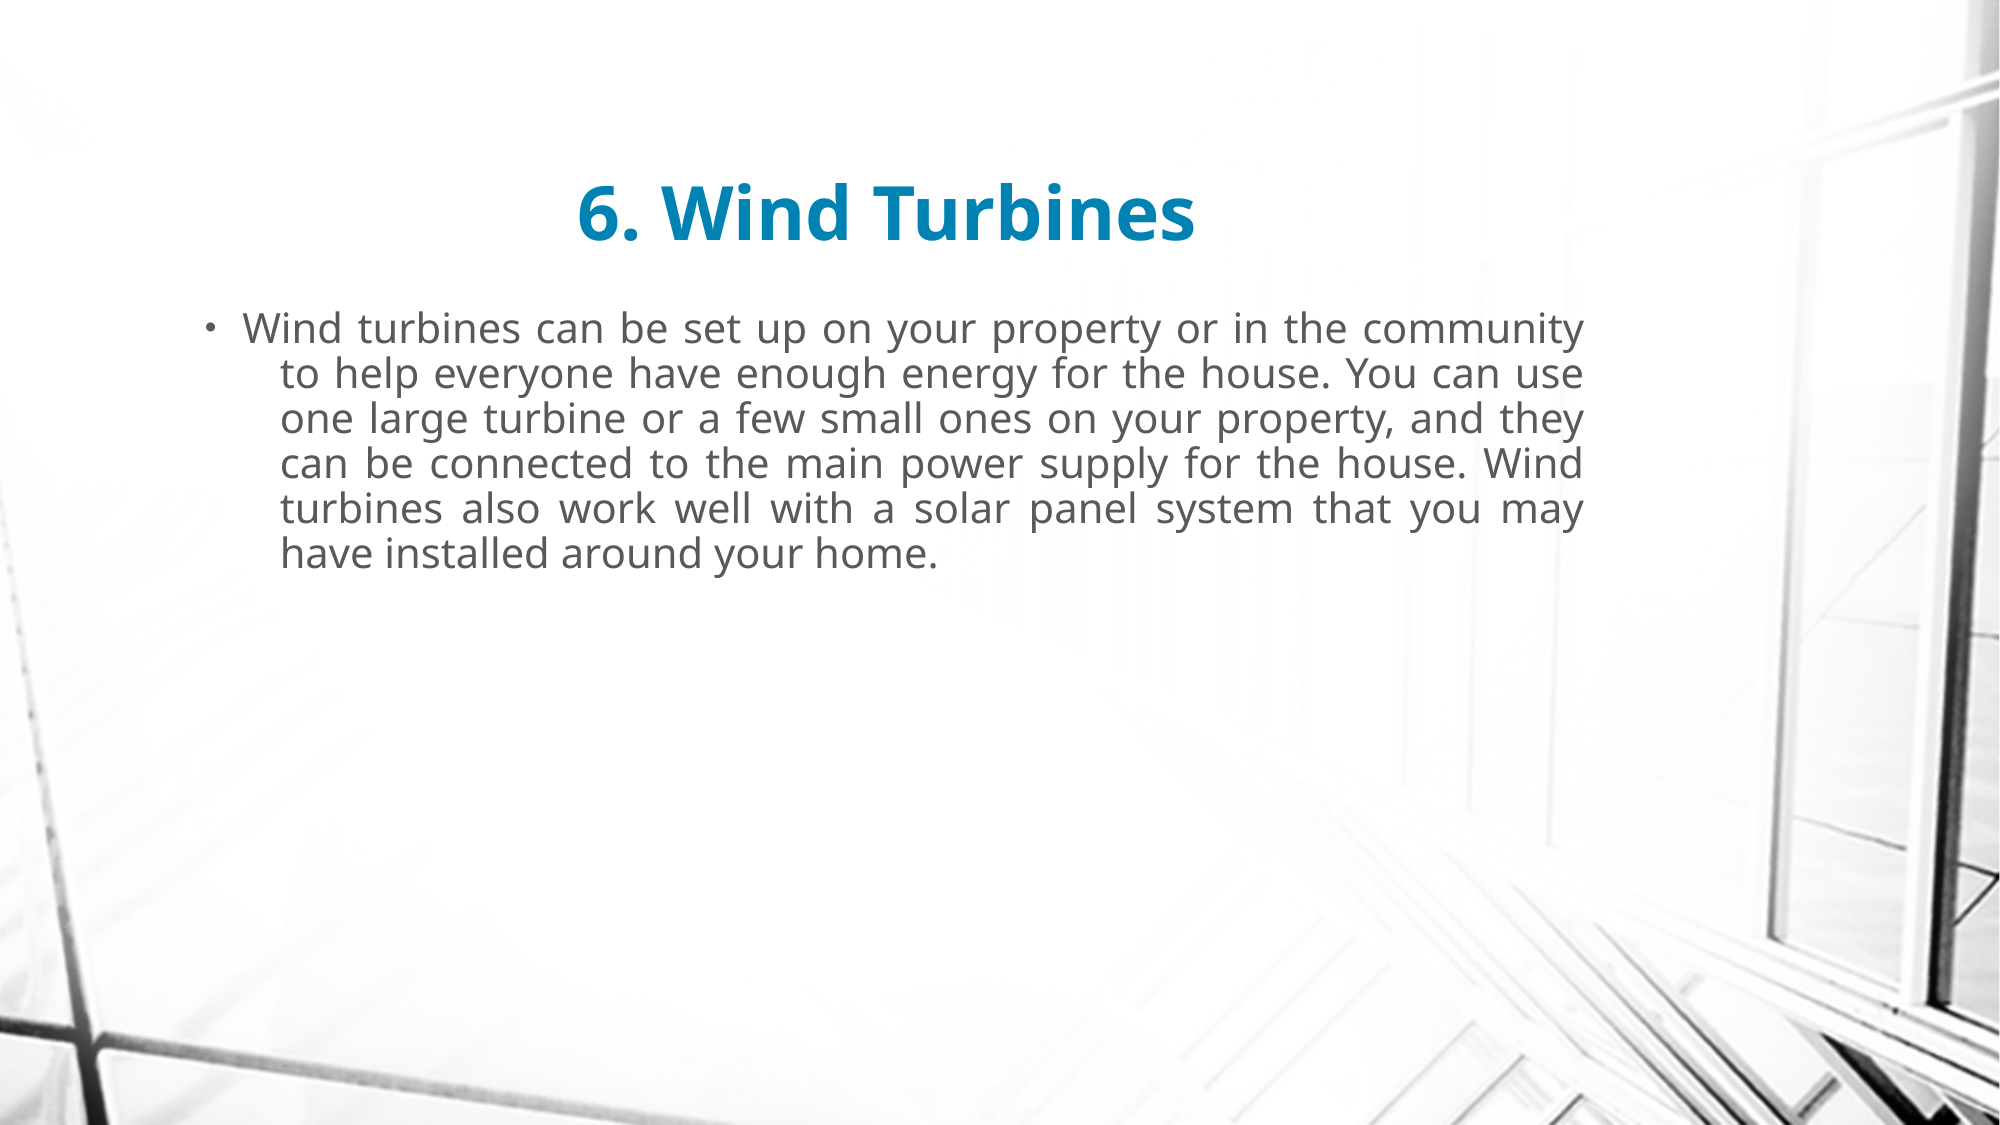

# 6. Wind Turbines
Wind turbines can be set up on your property or in the community to help everyone have enough energy for the house. You can use one large turbine or a few small ones on your property, and they can be connected to the main power supply for the house. Wind turbines also work well with a solar panel system that you may have installed around your home.